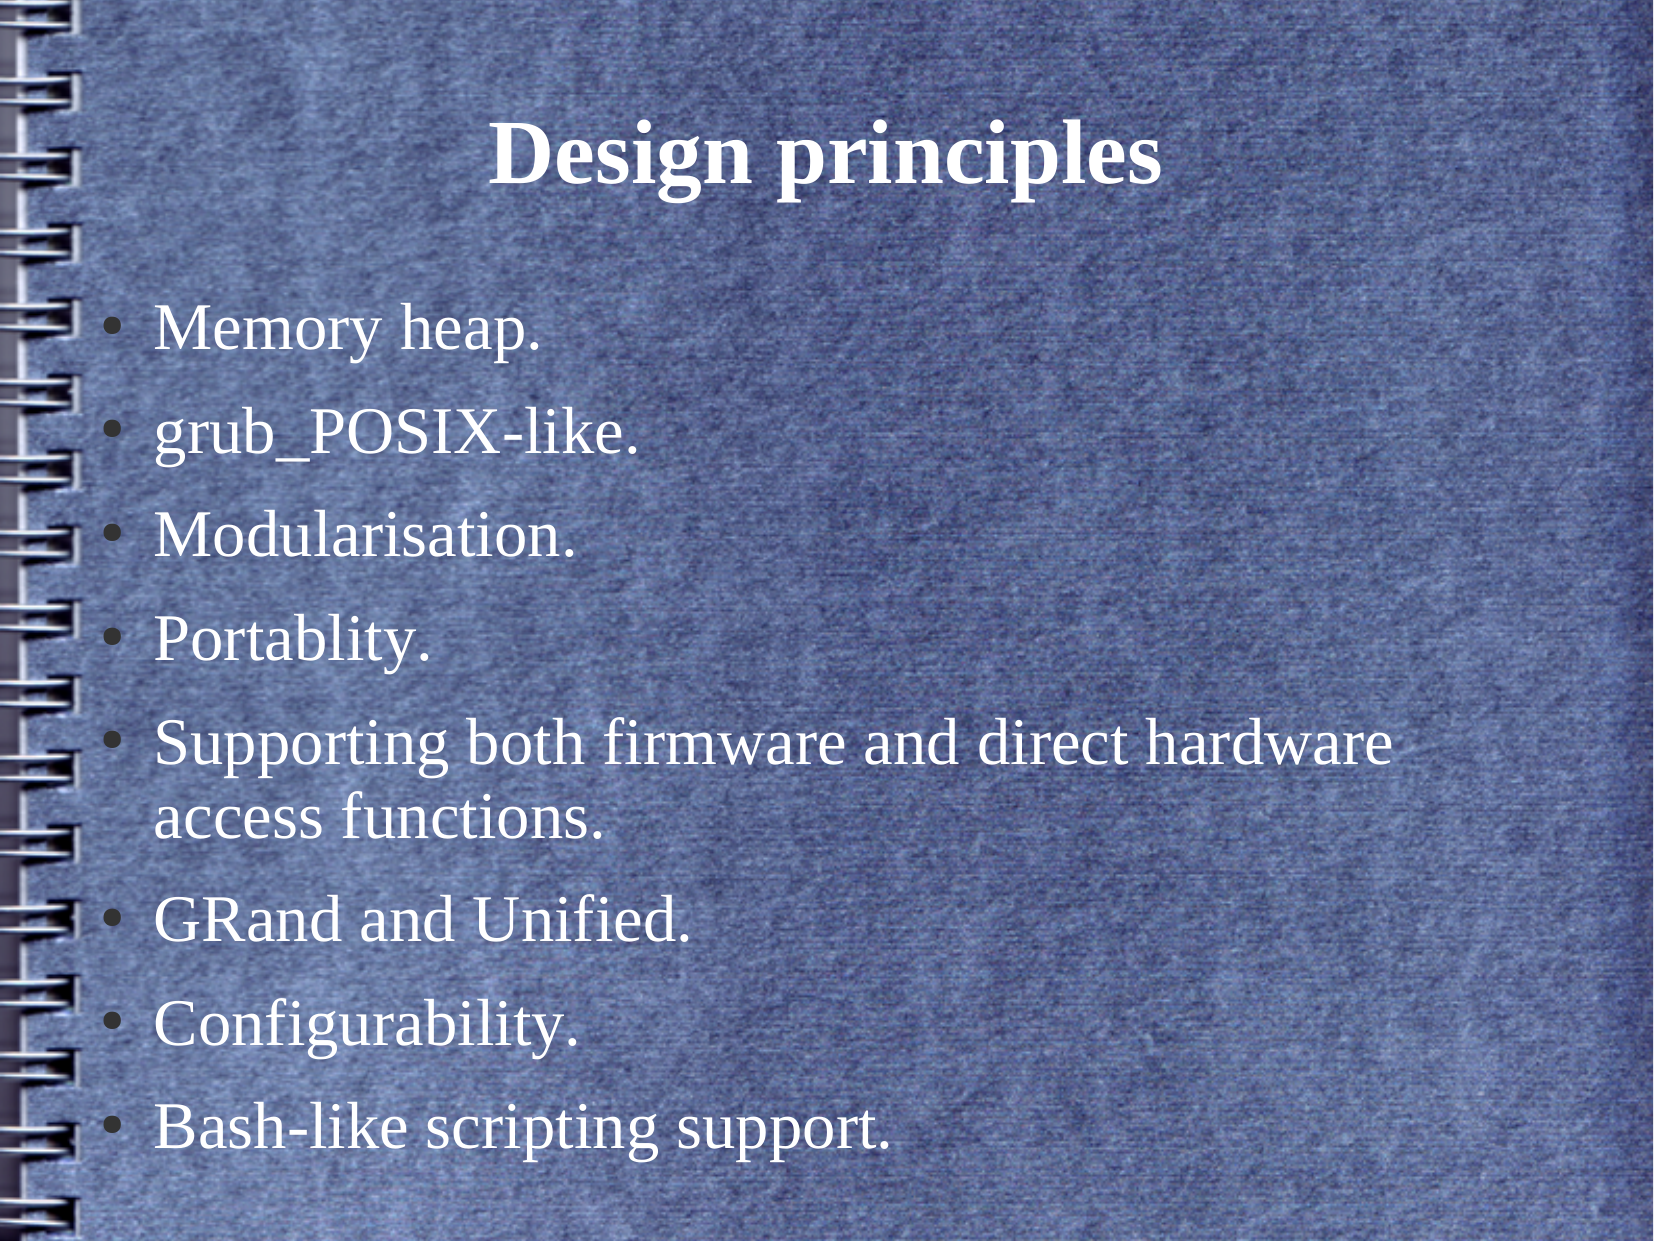

# Design principles
Memory heap.
grub_POSIX-like.
Modularisation.
Portablity.
Supporting both firmware and direct hardware access functions.
GRand and Unified.
Configurability.
Bash-like scripting support.